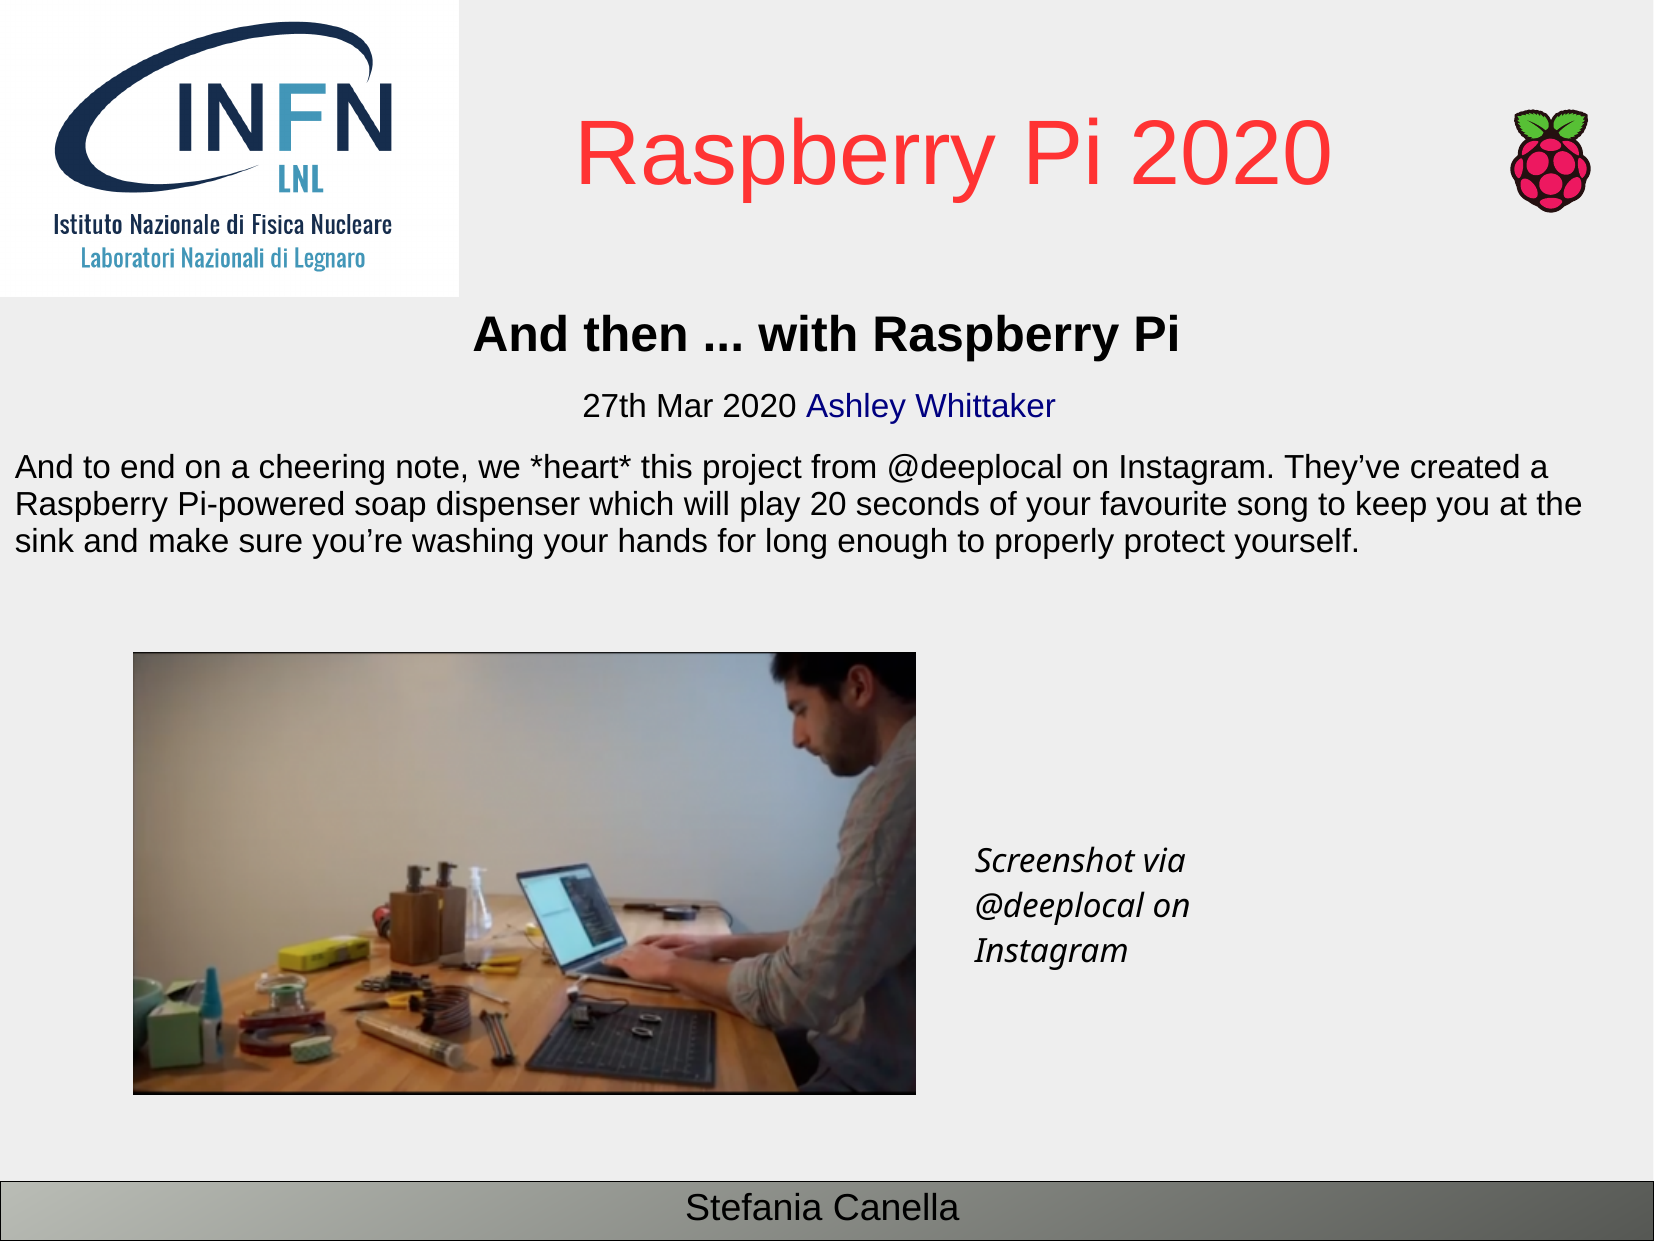

# Raspberry Pi 2020
And then ... with Raspberry Pi
27th Mar 2020 Ashley Whittaker
And to end on a cheering note, we *heart* this project from @deeplocal on Instagram. They’ve created a Raspberry Pi-powered soap dispenser which will play 20 seconds of your favourite song to keep you at the sink and make sure you’re washing your hands for long enough to properly protect yourself.
Screenshot via @deeplocal on Instagram
Stefania Canella